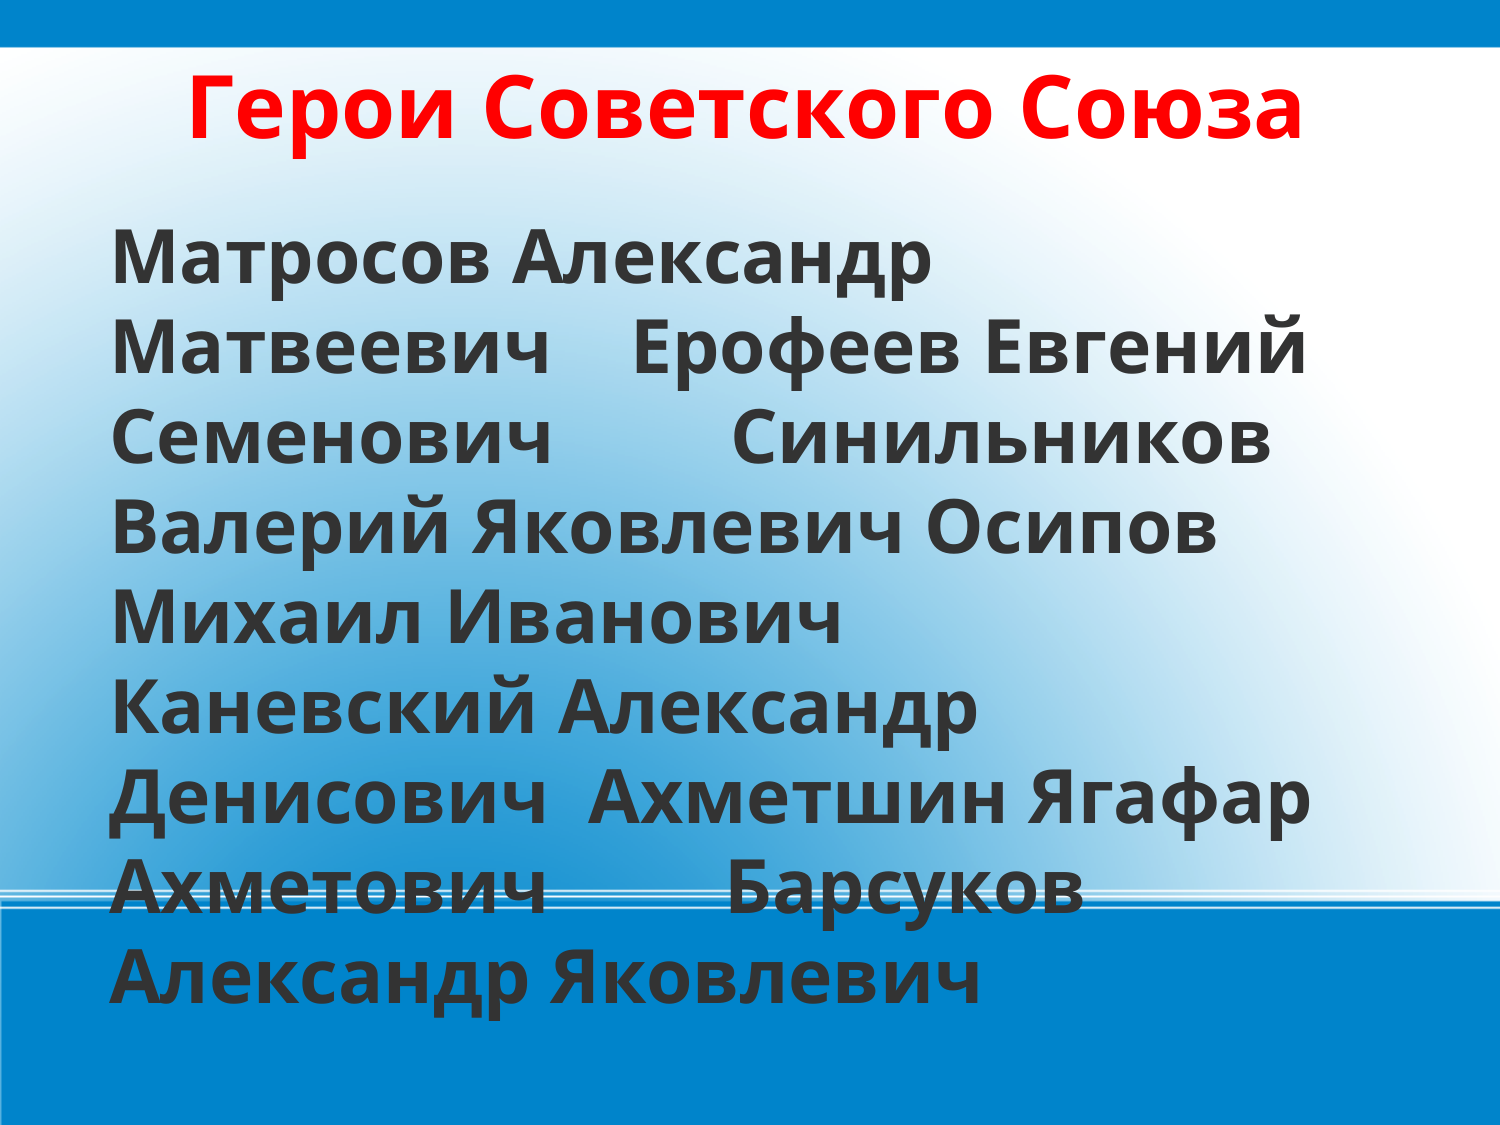

# Герои Советского Союза
Матросов Александр Матвеевич Ерофеев Евгений Семенович Синильников Валерий Яковлевич Осипов Михаил Иванович Каневский Александр Денисович Ахметшин Ягафар Ахметович Барсуков Александр Яковлевич